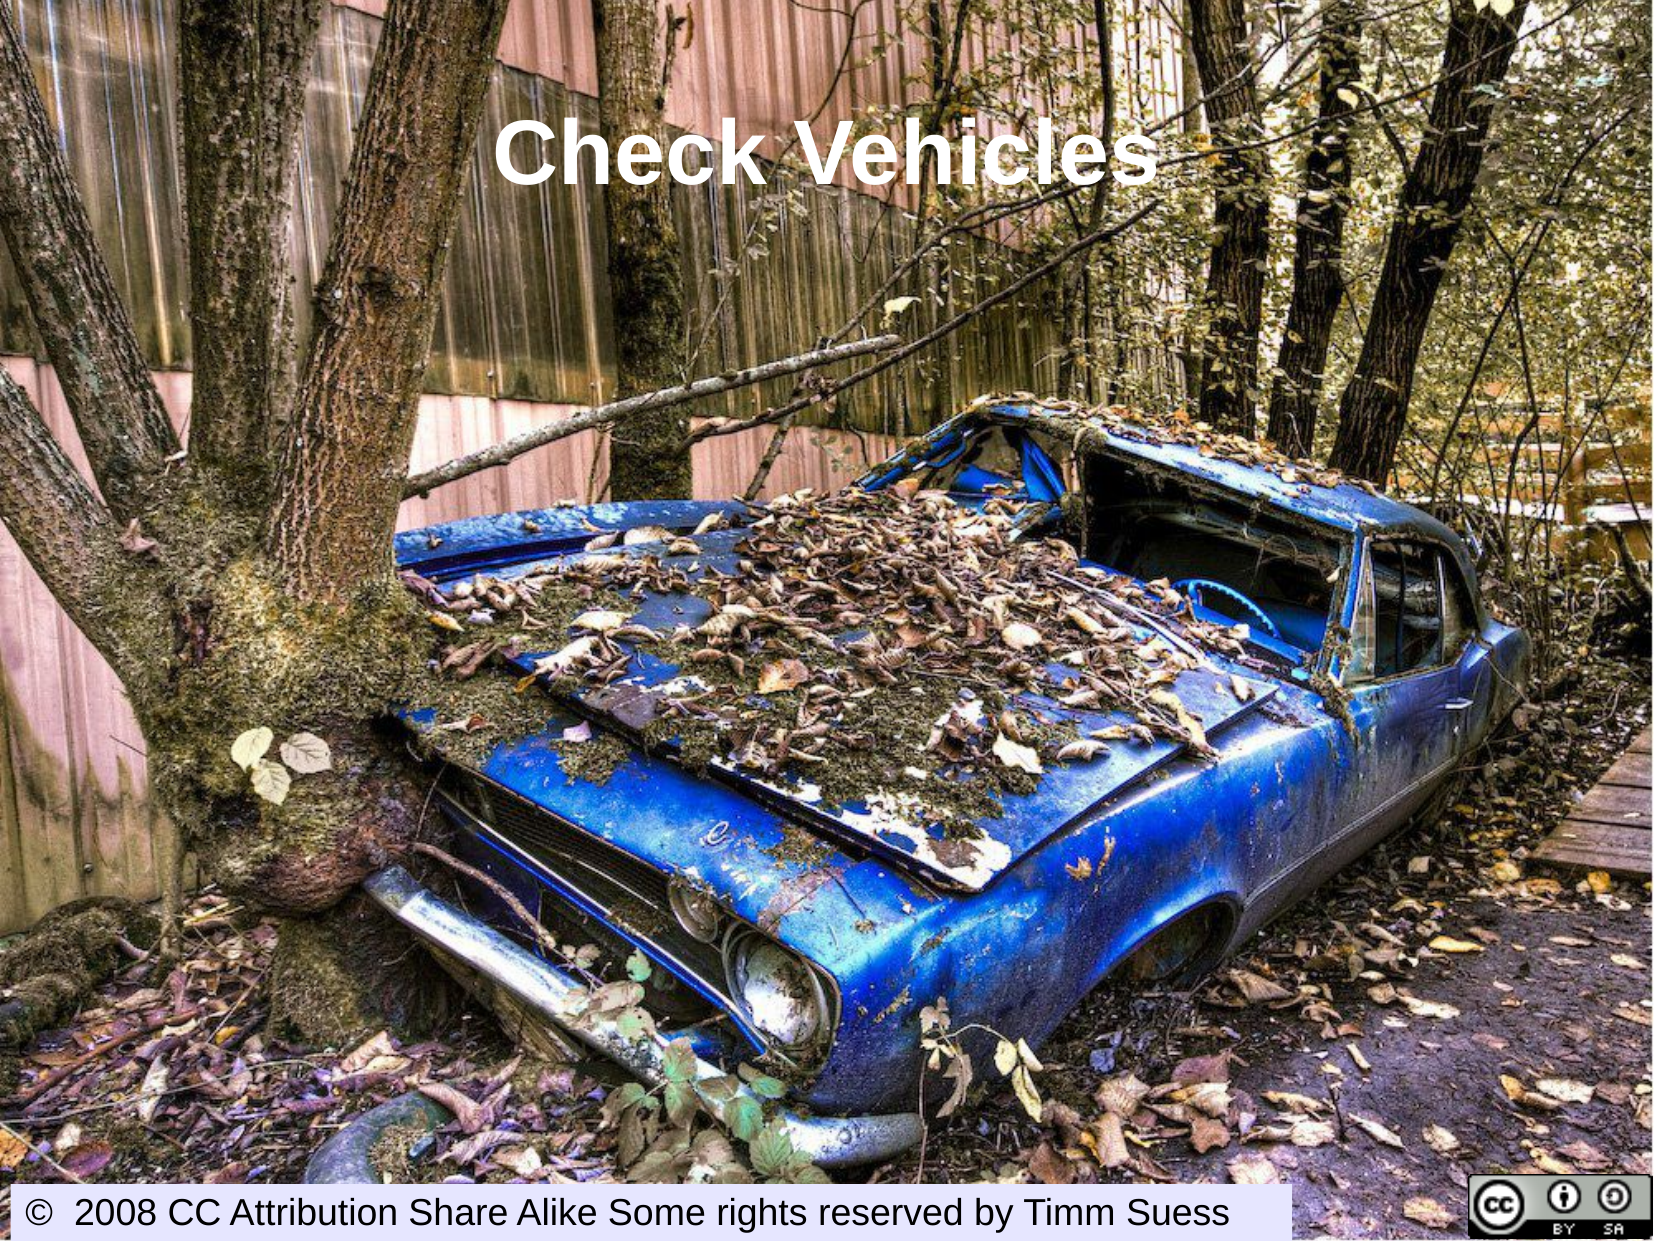

# Check Vehicles
© 2008 CC Attribution Share Alike Some rights reserved by Timm Suess